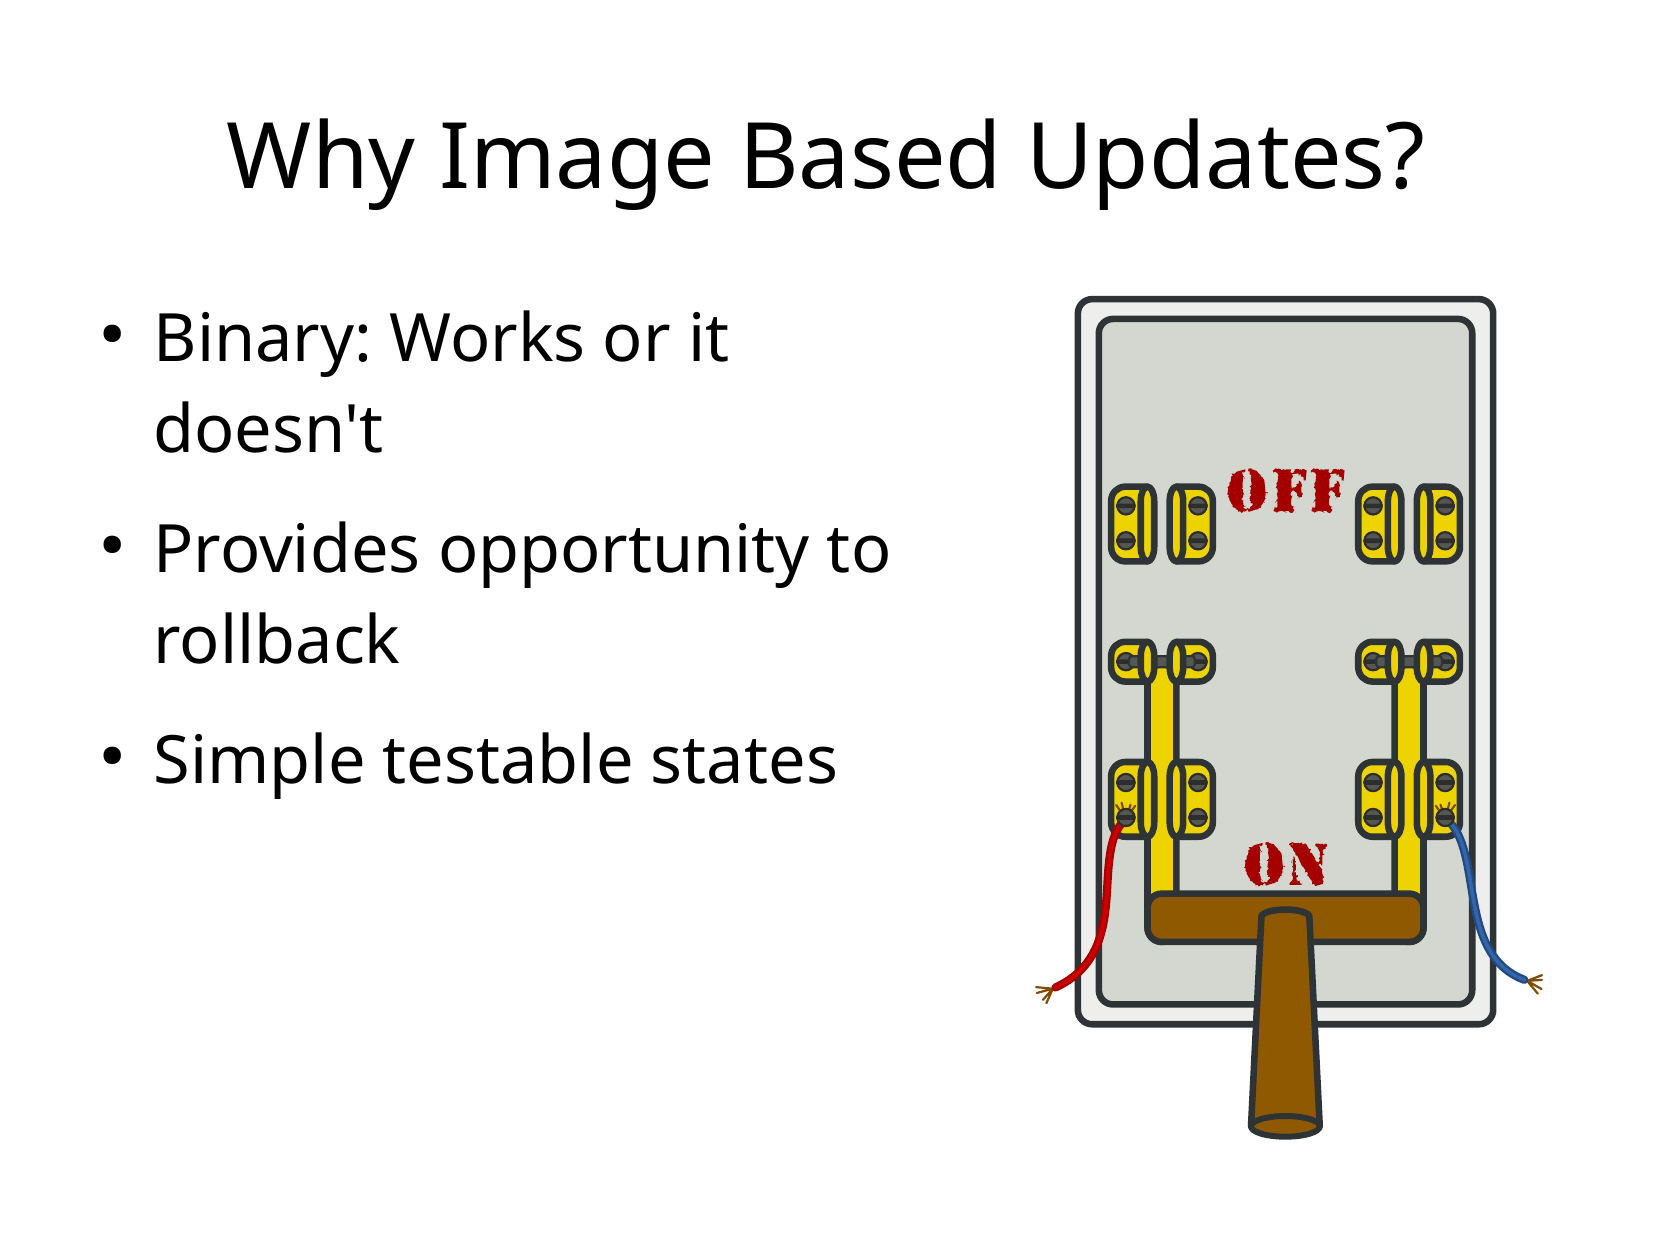

# Why Image Based Updates?
Binary: Works or it doesn't
Provides opportunity to rollback
Simple testable states